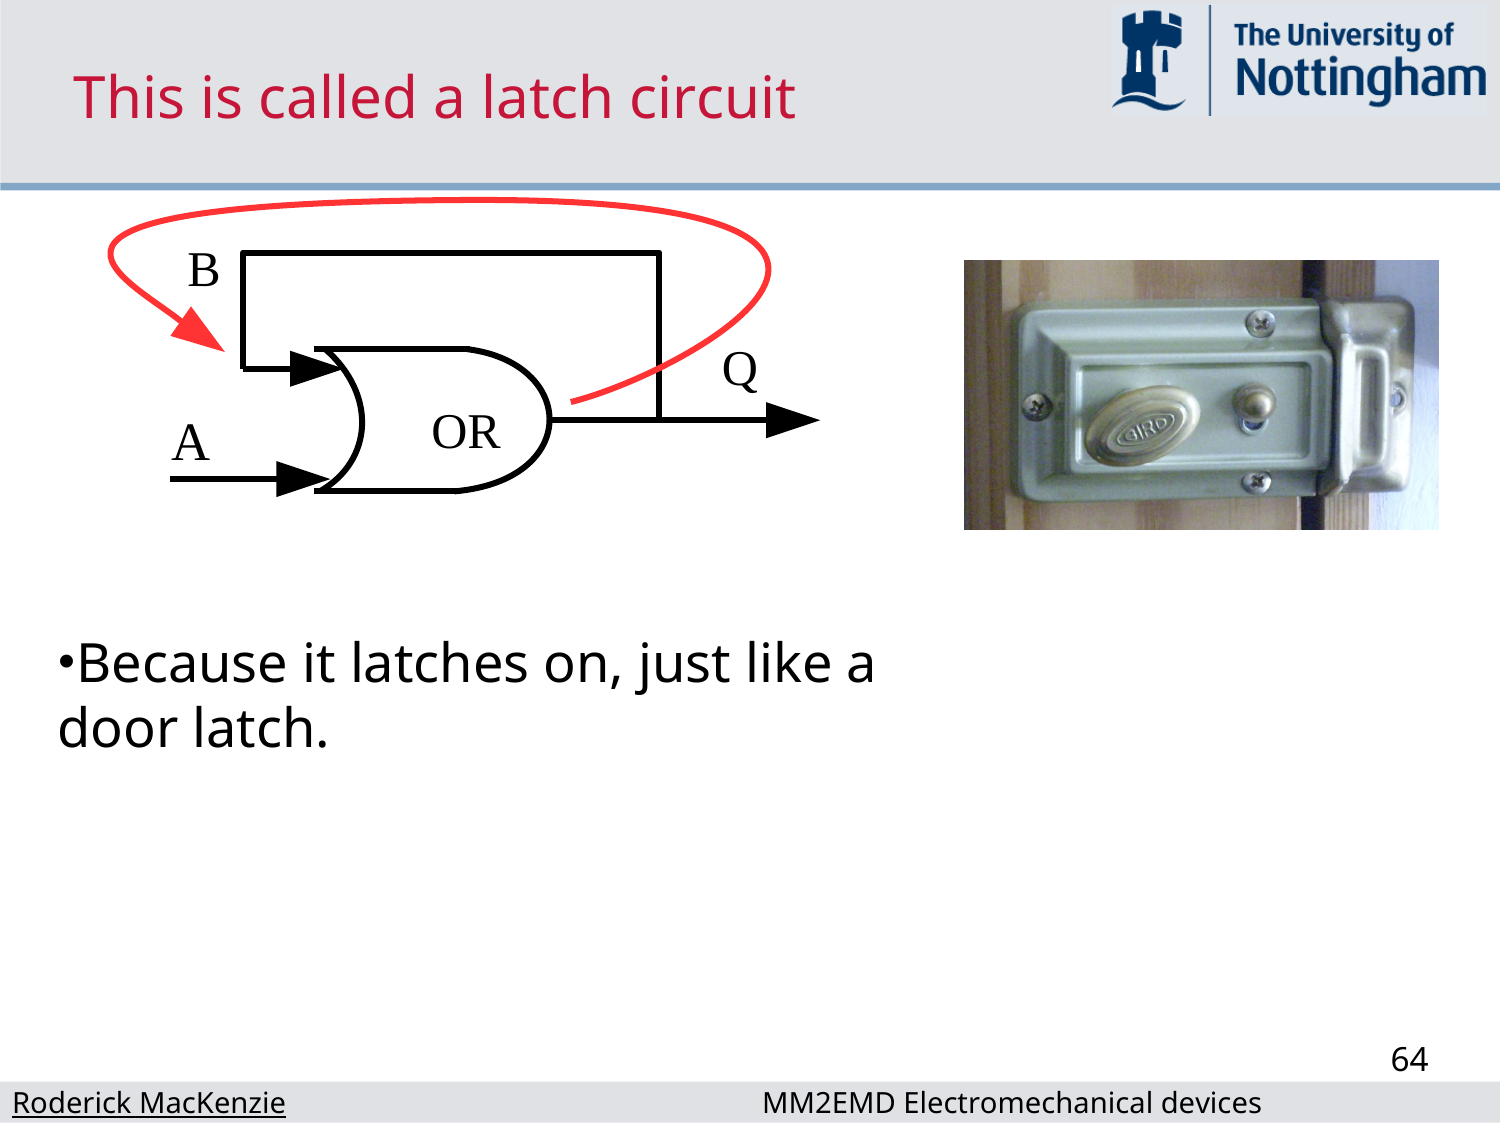

# This is called a latch circuit
B
Q
OR
A
Because it latches on, just like a door latch.